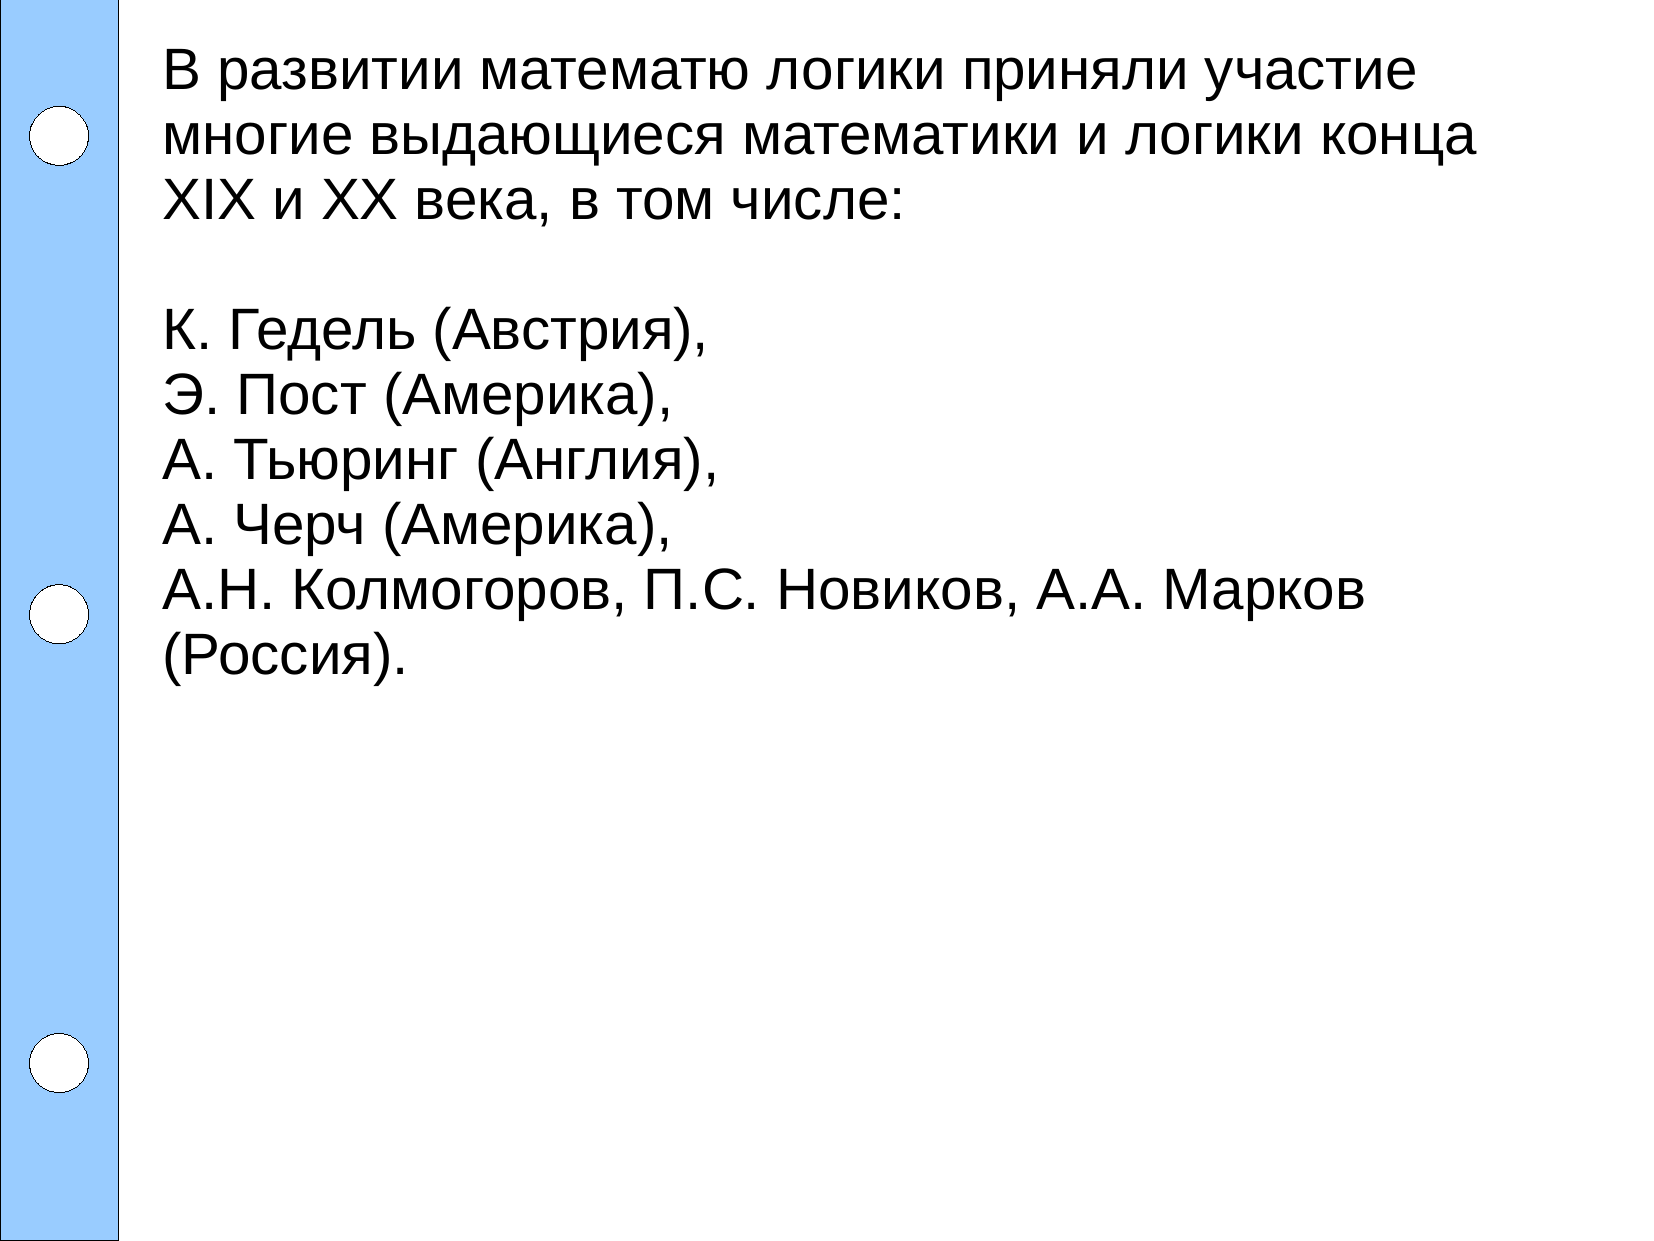

В развитии математю логики приняли участие многие выдающиеся математики и логики конца XIX и XX века, в том числе:
К. Гедель (Австрия),
Э. Пост (Америка),
А. Тьюринг (Англия),
А. Черч (Америка),
А.Н. Колмогоров, П.С. Новиков, А.А. Марков (Россия).